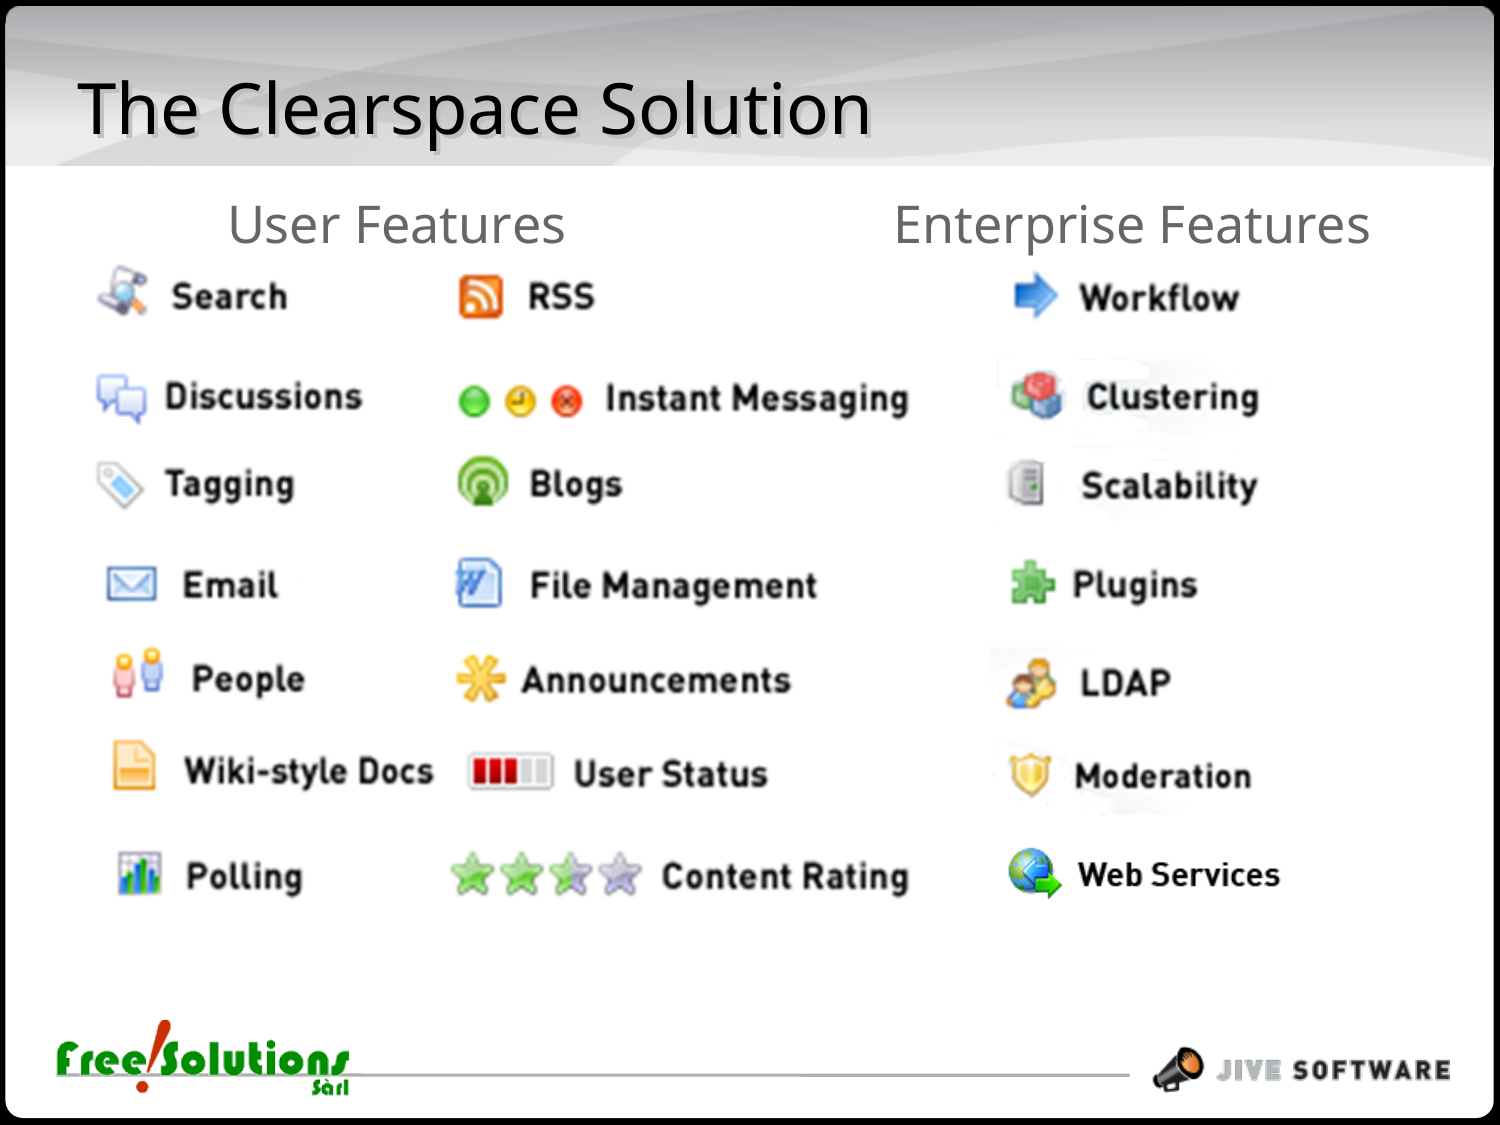

# The Clearspace Solution
User Features
Enterprise Features